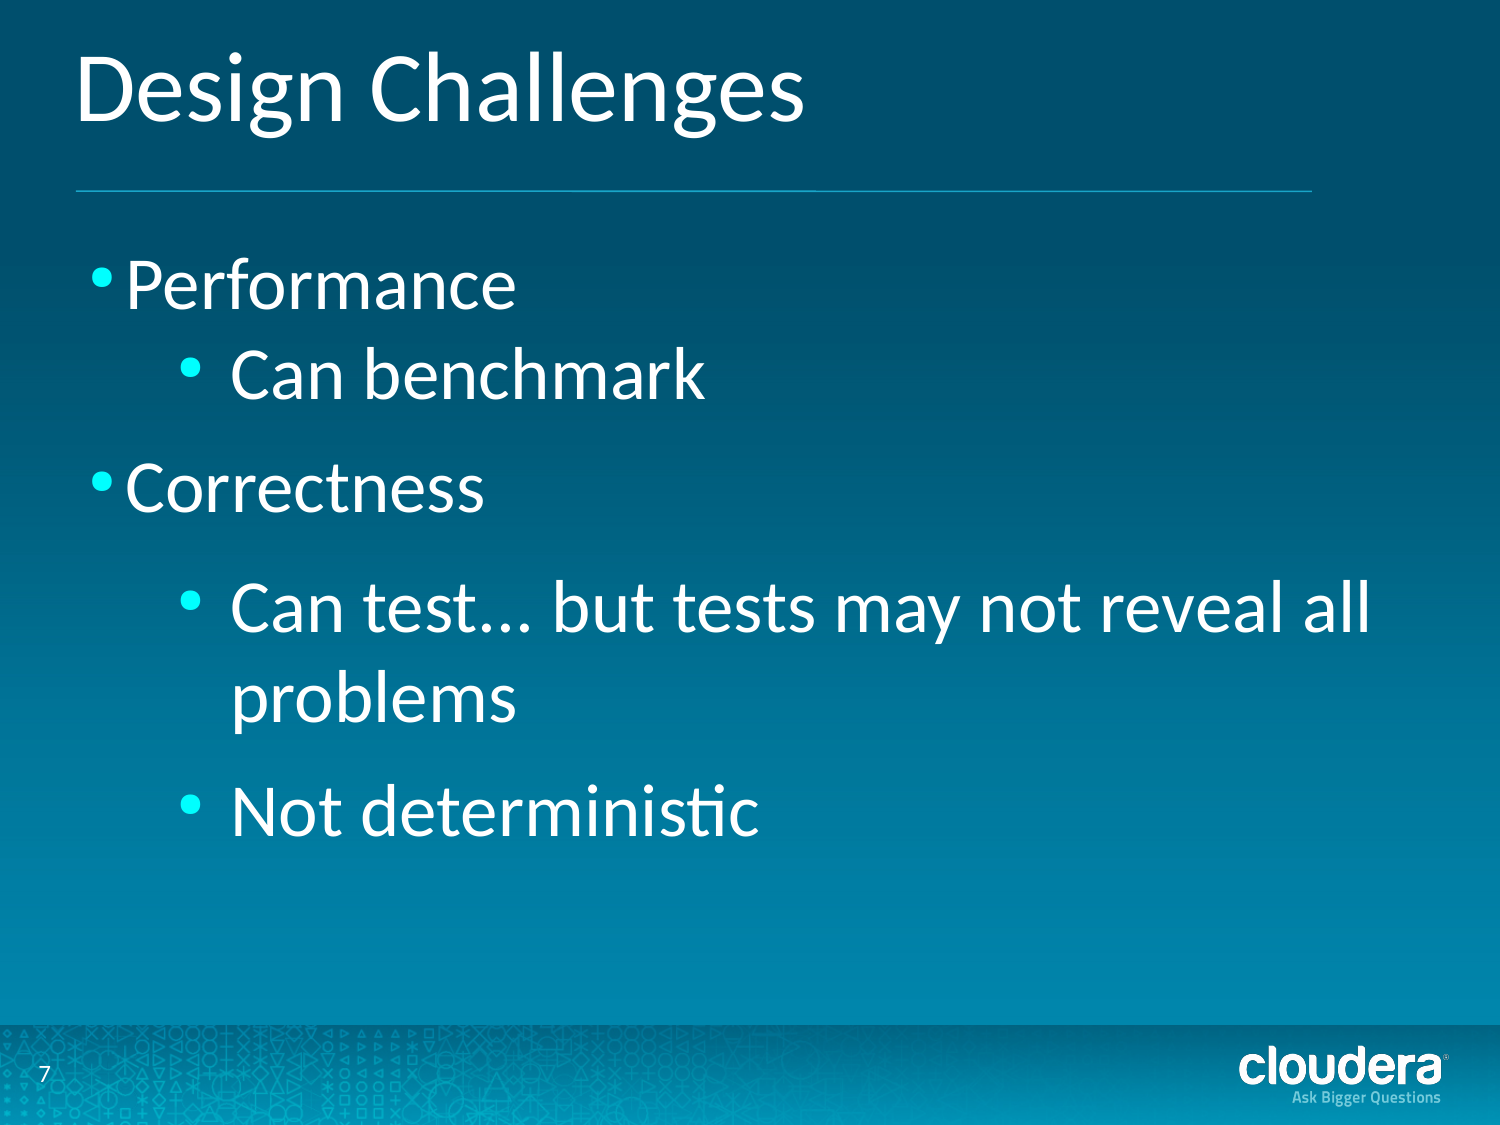

# Design Challenges
Performance
Can benchmark
Correctness
Can test... but tests may not reveal all problems
Not deterministic